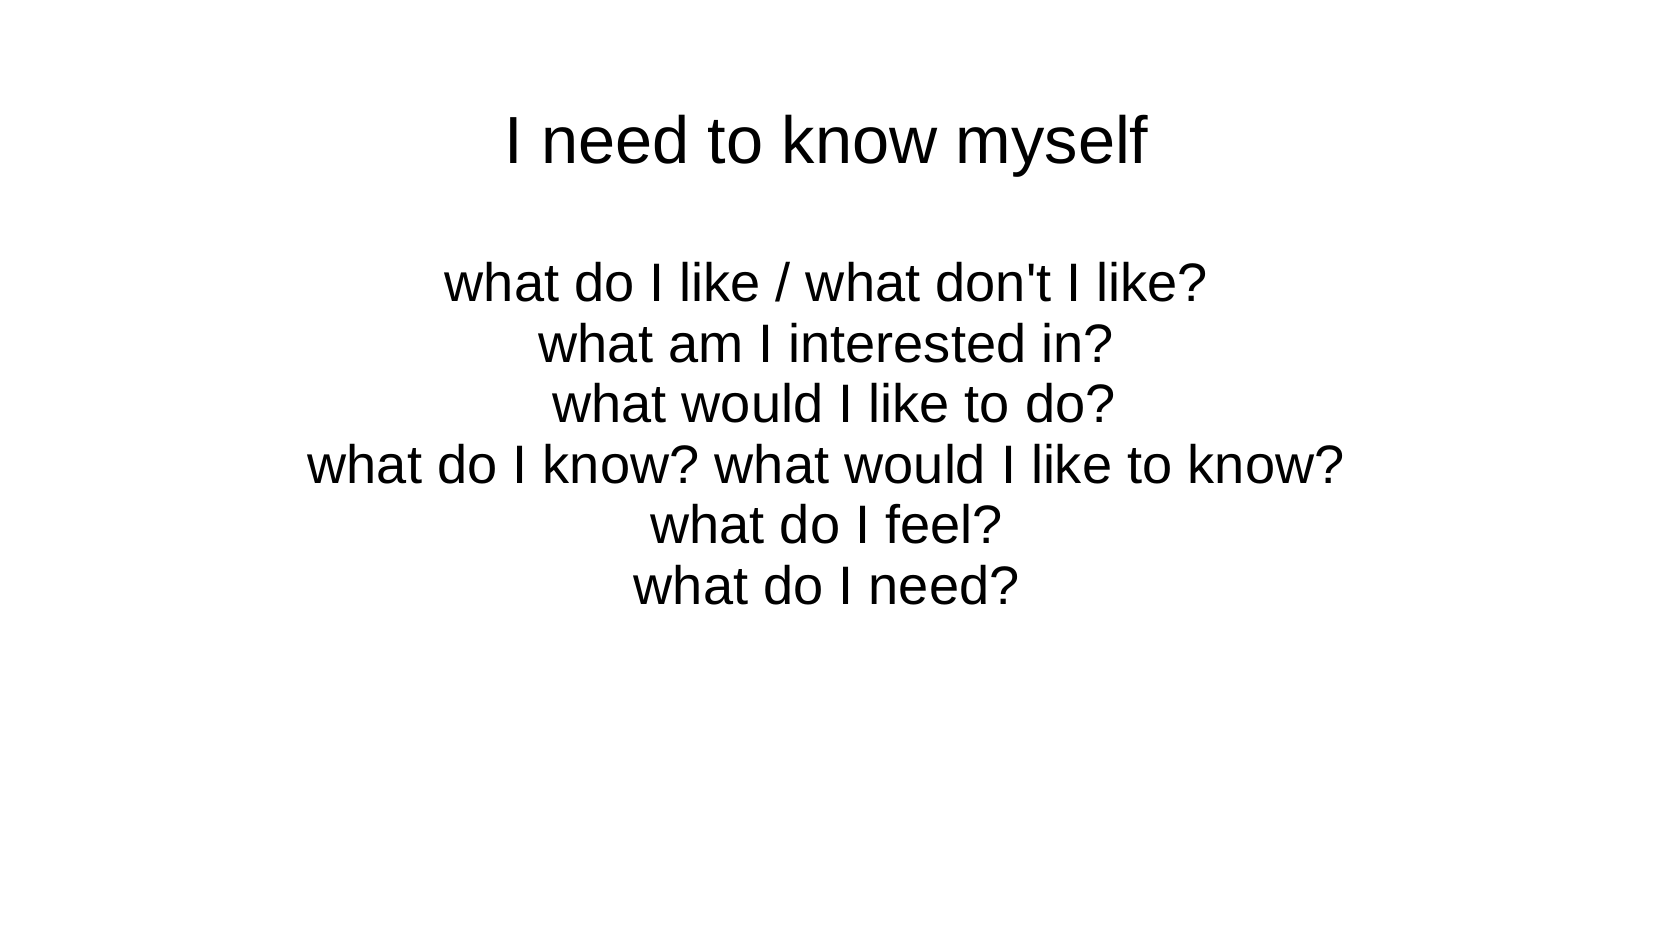

# I need to know myself
what do I like / what don't I like?
what am I interested in?
 what would I like to do?
what do I know? what would I like to know?
what do I feel?
what do I need?